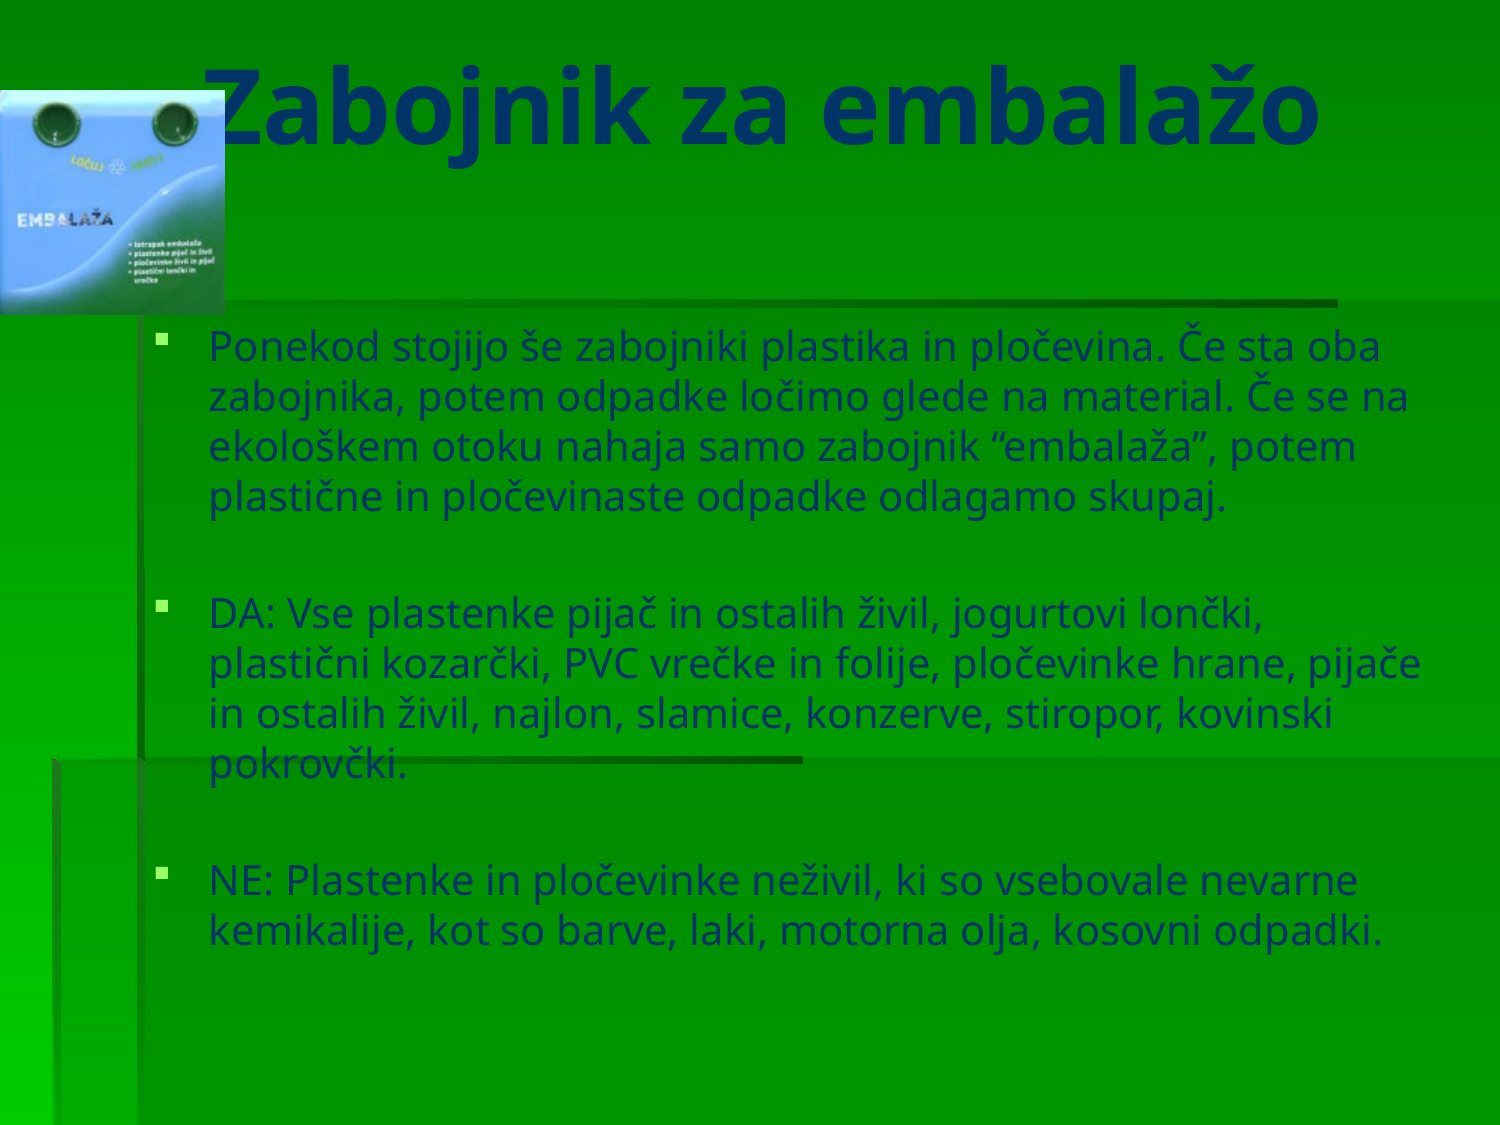

# Zabojnik za embalažo
Ponekod stojijo še zabojniki plastika in pločevina. Če sta oba zabojnika, potem odpadke ločimo glede na material. Če se na ekološkem otoku nahaja samo zabojnik “embalaža”, potem plastične in pločevinaste odpadke odlagamo skupaj.
DA: Vse plastenke pijač in ostalih živil, jogurtovi lončki, plastični kozarčki, PVC vrečke in folije, pločevinke hrane, pijače in ostalih živil, najlon, slamice, konzerve, stiropor, kovinski pokrovčki.
NE: Plastenke in pločevinke neživil, ki so vsebovale nevarne kemikalije, kot so barve, laki, motorna olja, kosovni odpadki.